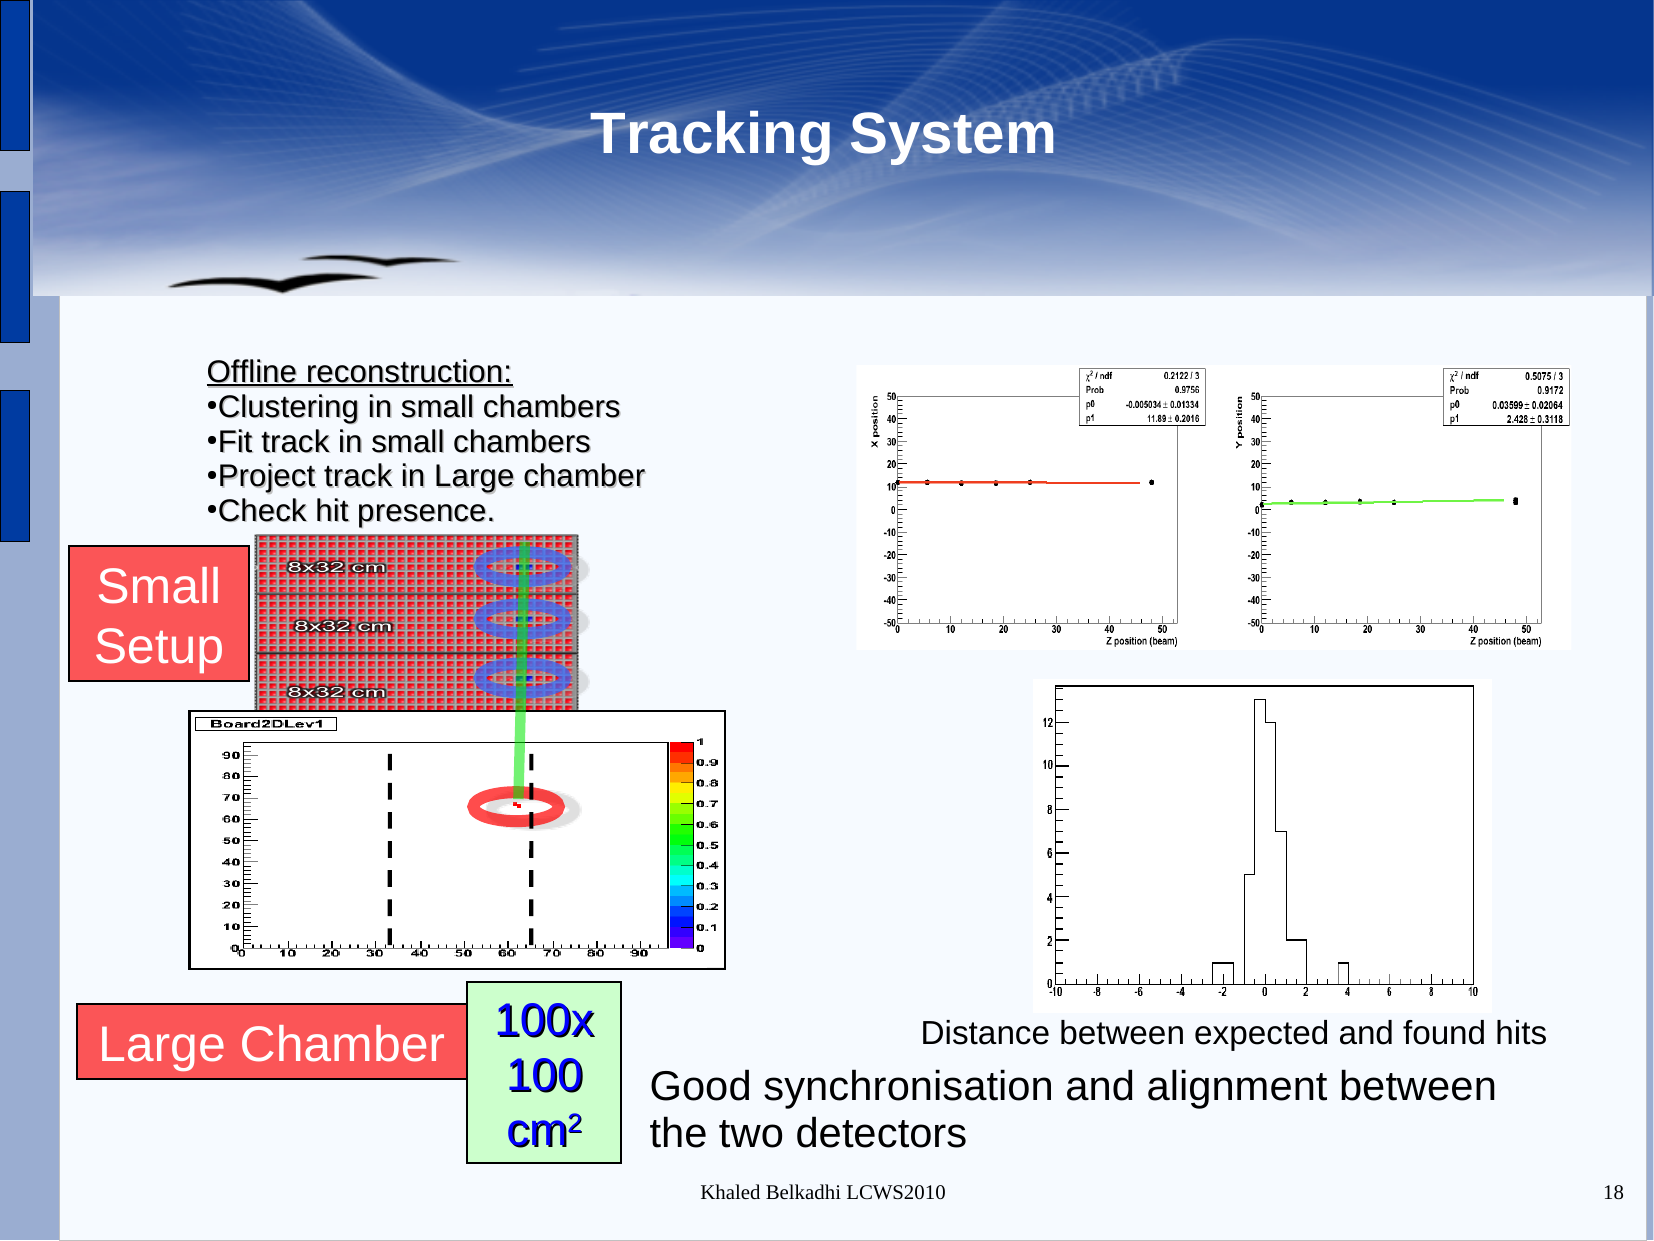

# Tracking System
Offline reconstruction:
Clustering in small chambers
Fit track in small chambers
Project track in Large chamber
Check hit presence.
Small Setup
100x100 cm2
Large Chamber
Distance between expected and found hits
Good synchronisation and alignment between
the two detectors
Khaled Belkadhi LCWS2010